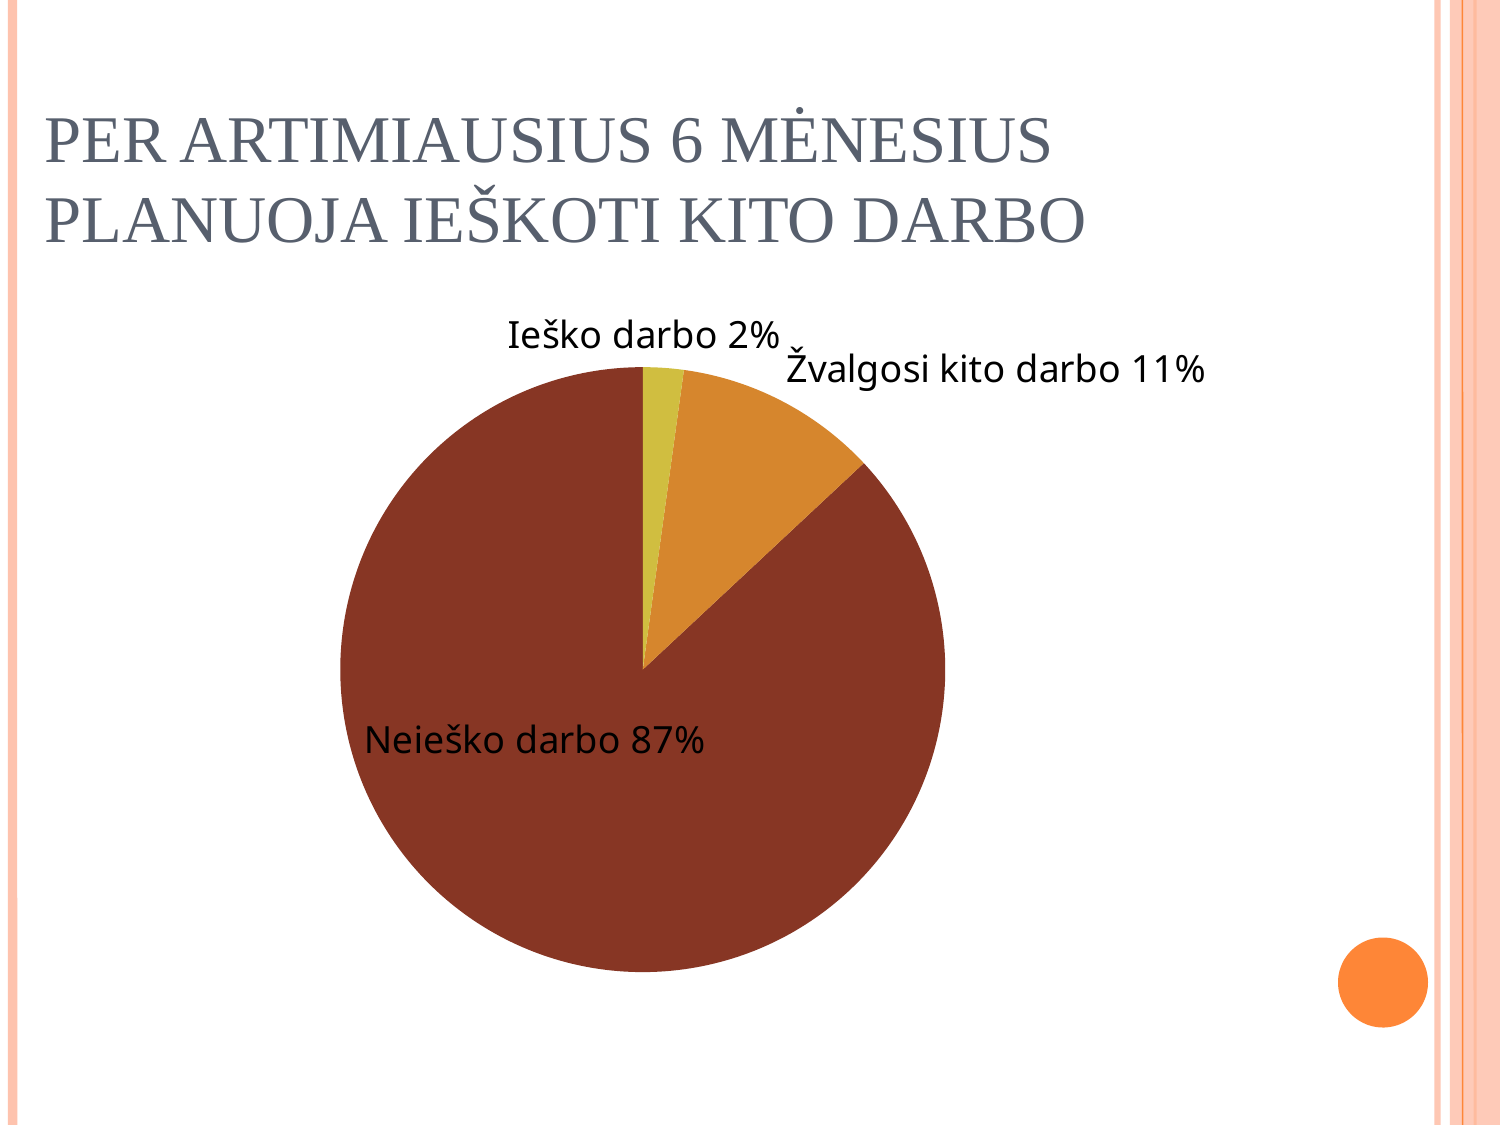

# Per artimiausius 6 mėnesius planuoja ieškoti kito darbo
### Chart
| Category | Pardavimas |
|---|---|
| Neieško darbo | 40.0 |
| Žvalgosi kito darbo | 5.0 |
| Ieško darbo | 1.0 |